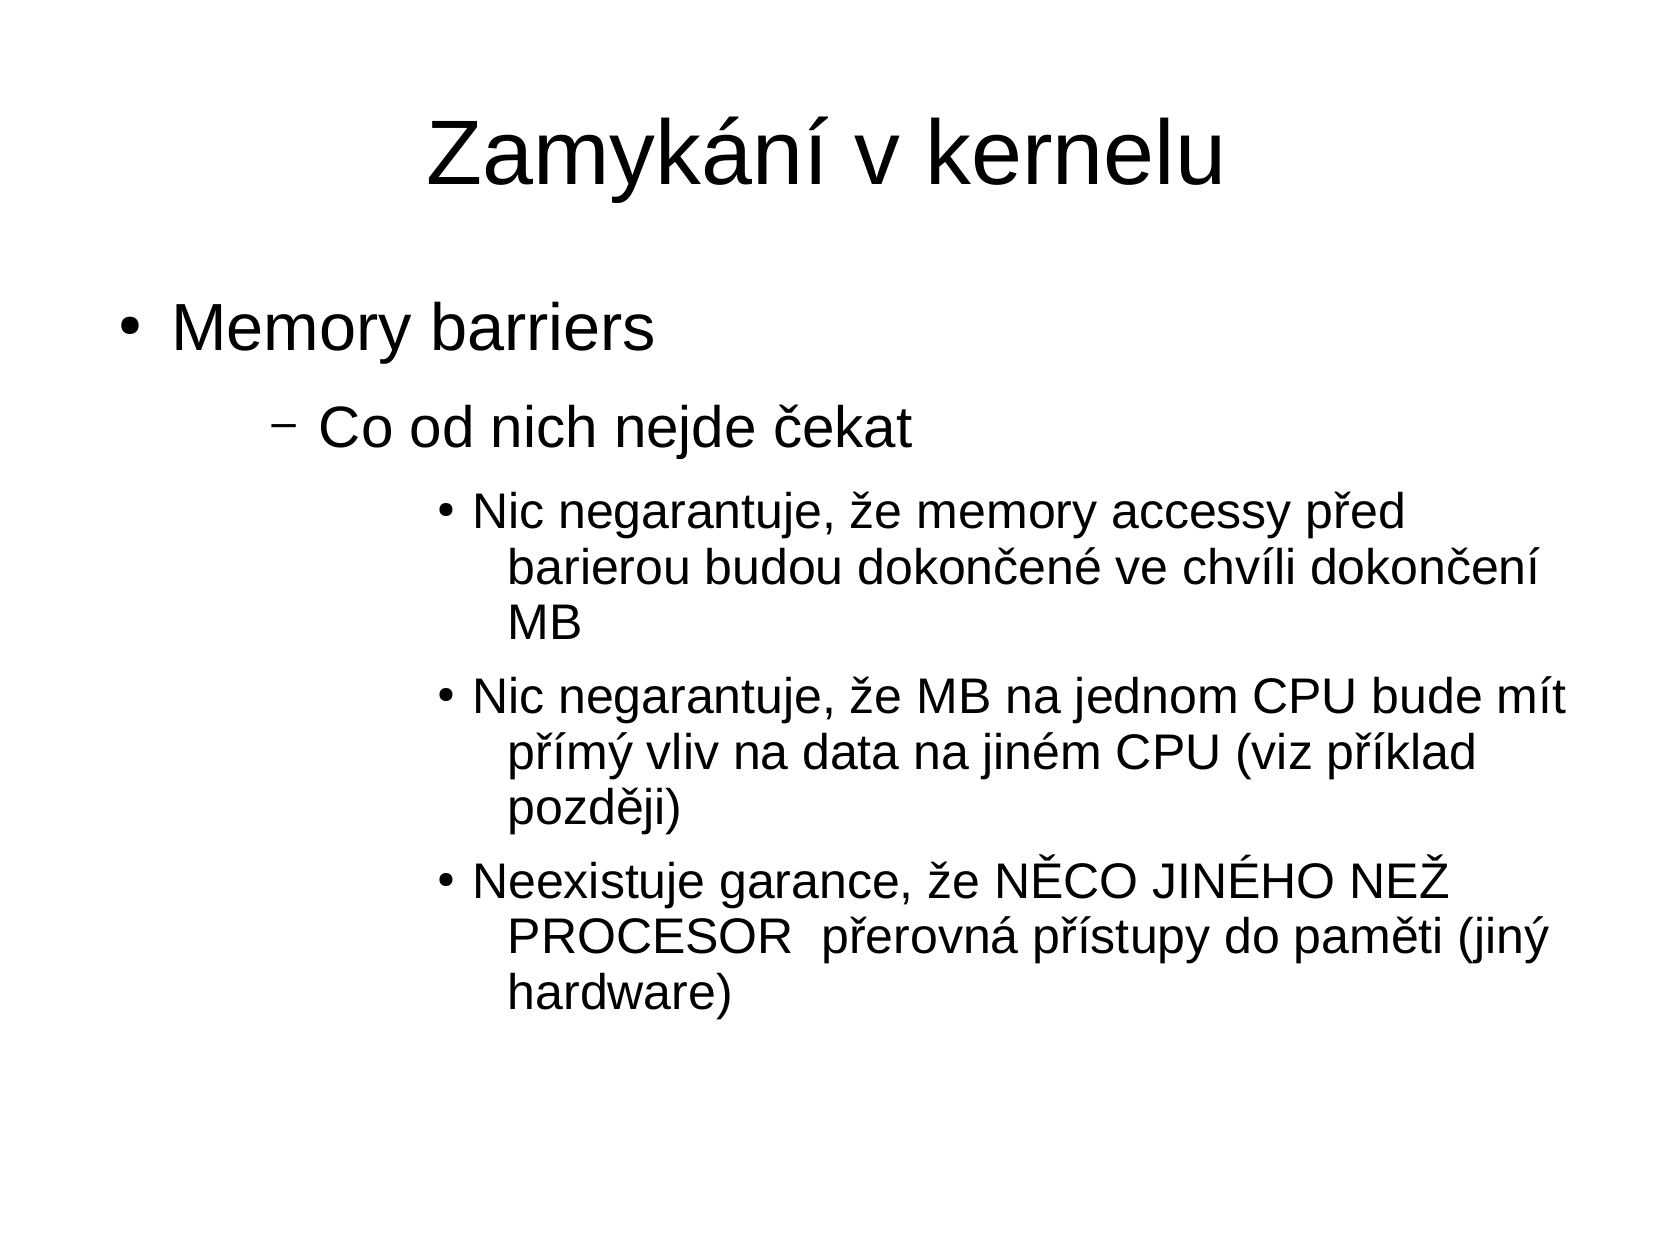

# Zamykání v kernelu
Memory barriers
Co od nich nejde čekat
Nic negarantuje, že memory accessy před barierou budou dokončené ve chvíli dokončení MB
Nic negarantuje, že MB na jednom CPU bude mít přímý vliv na data na jiném CPU (viz příklad později)
Neexistuje garance, že NĚCO JINÉHO NEŽ PROCESOR přerovná přístupy do paměti (jiný hardware)